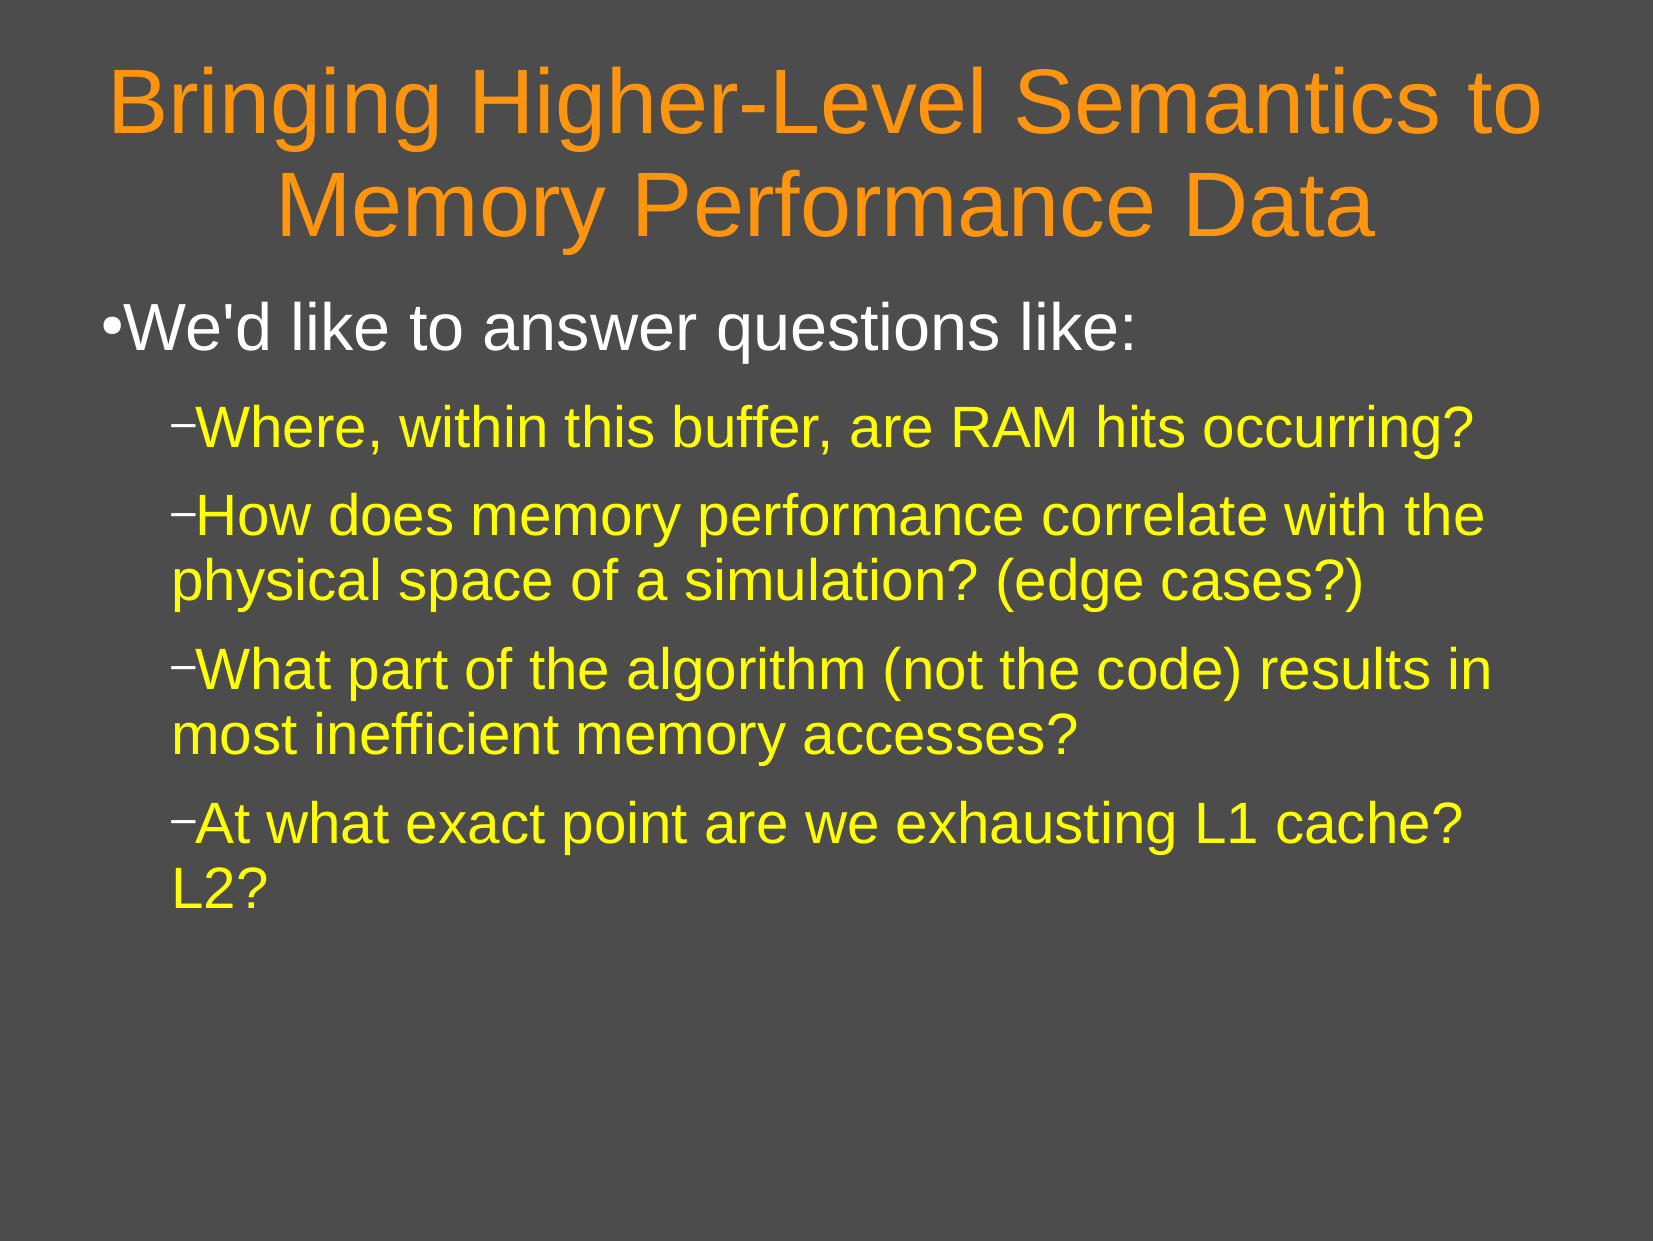

# Bringing Higher-Level Semantics to Memory Performance Data
We'd like to answer questions like:
Where, within this buffer, are RAM hits occurring?
How does memory performance correlate with the physical space of a simulation? (edge cases?)
What part of the algorithm (not the code) results in most inefficient memory accesses?
At what exact point are we exhausting L1 cache? L2?